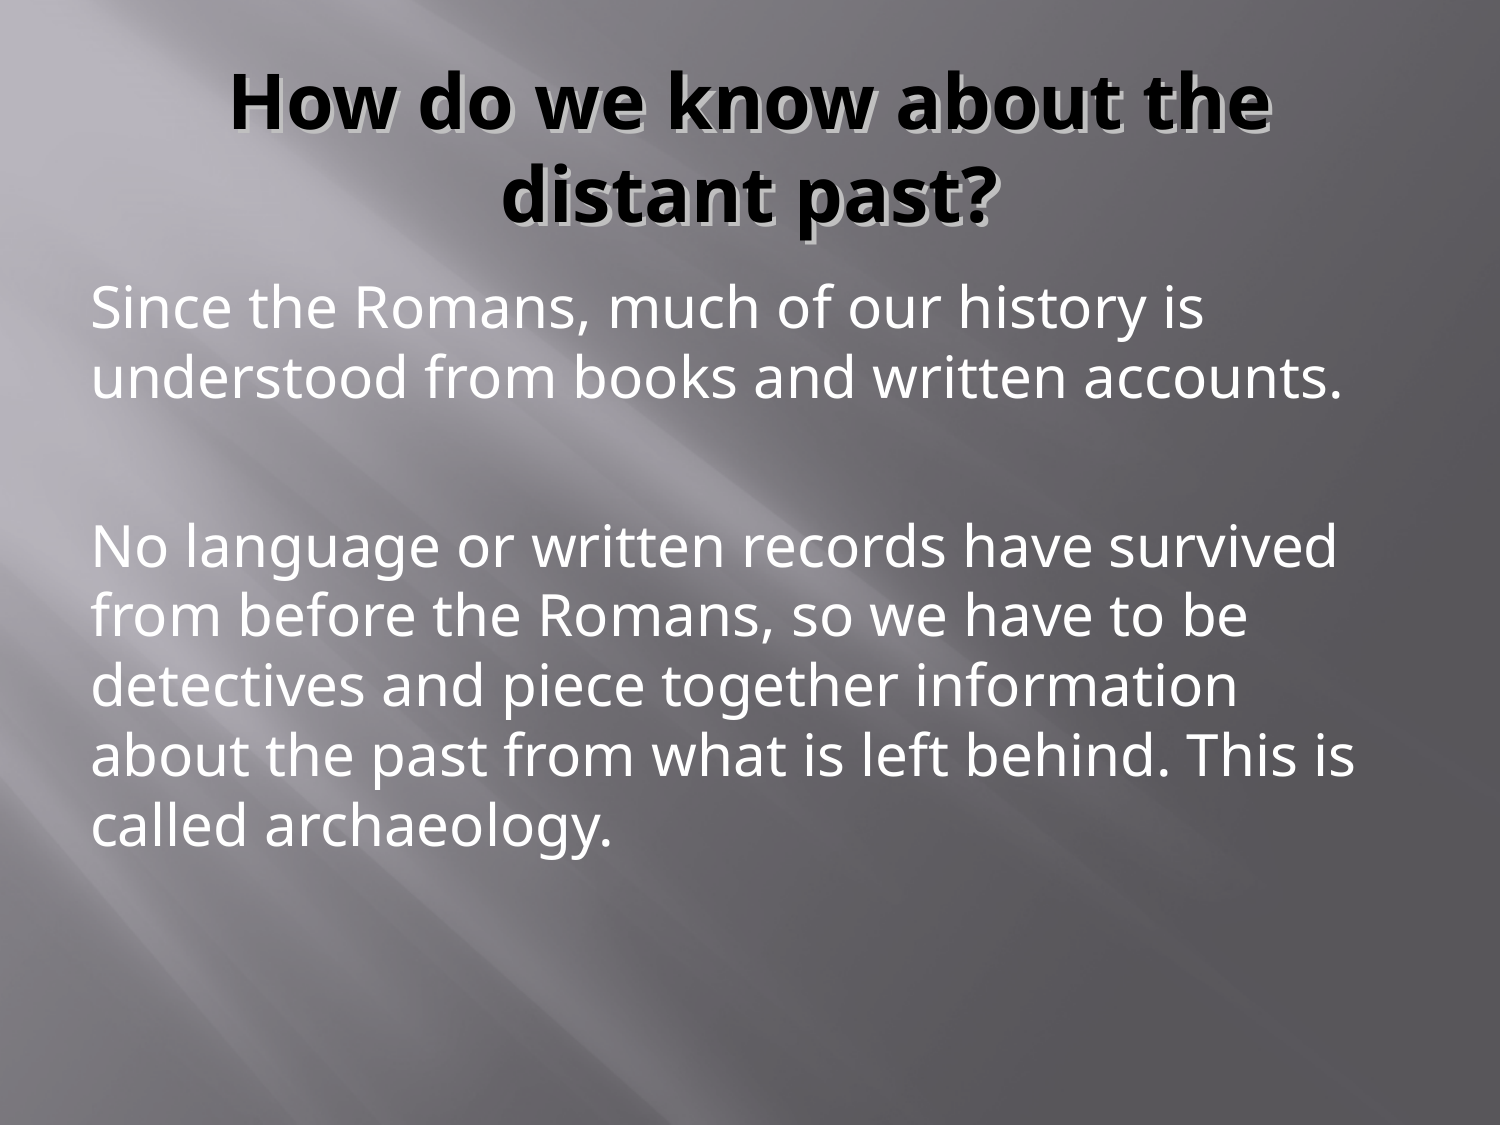

# How do we know about the distant past?
Since the Romans, much of our history is understood from books and written accounts.
No language or written records have survived from before the Romans, so we have to be detectives and piece together information about the past from what is left behind. This is called archaeology.